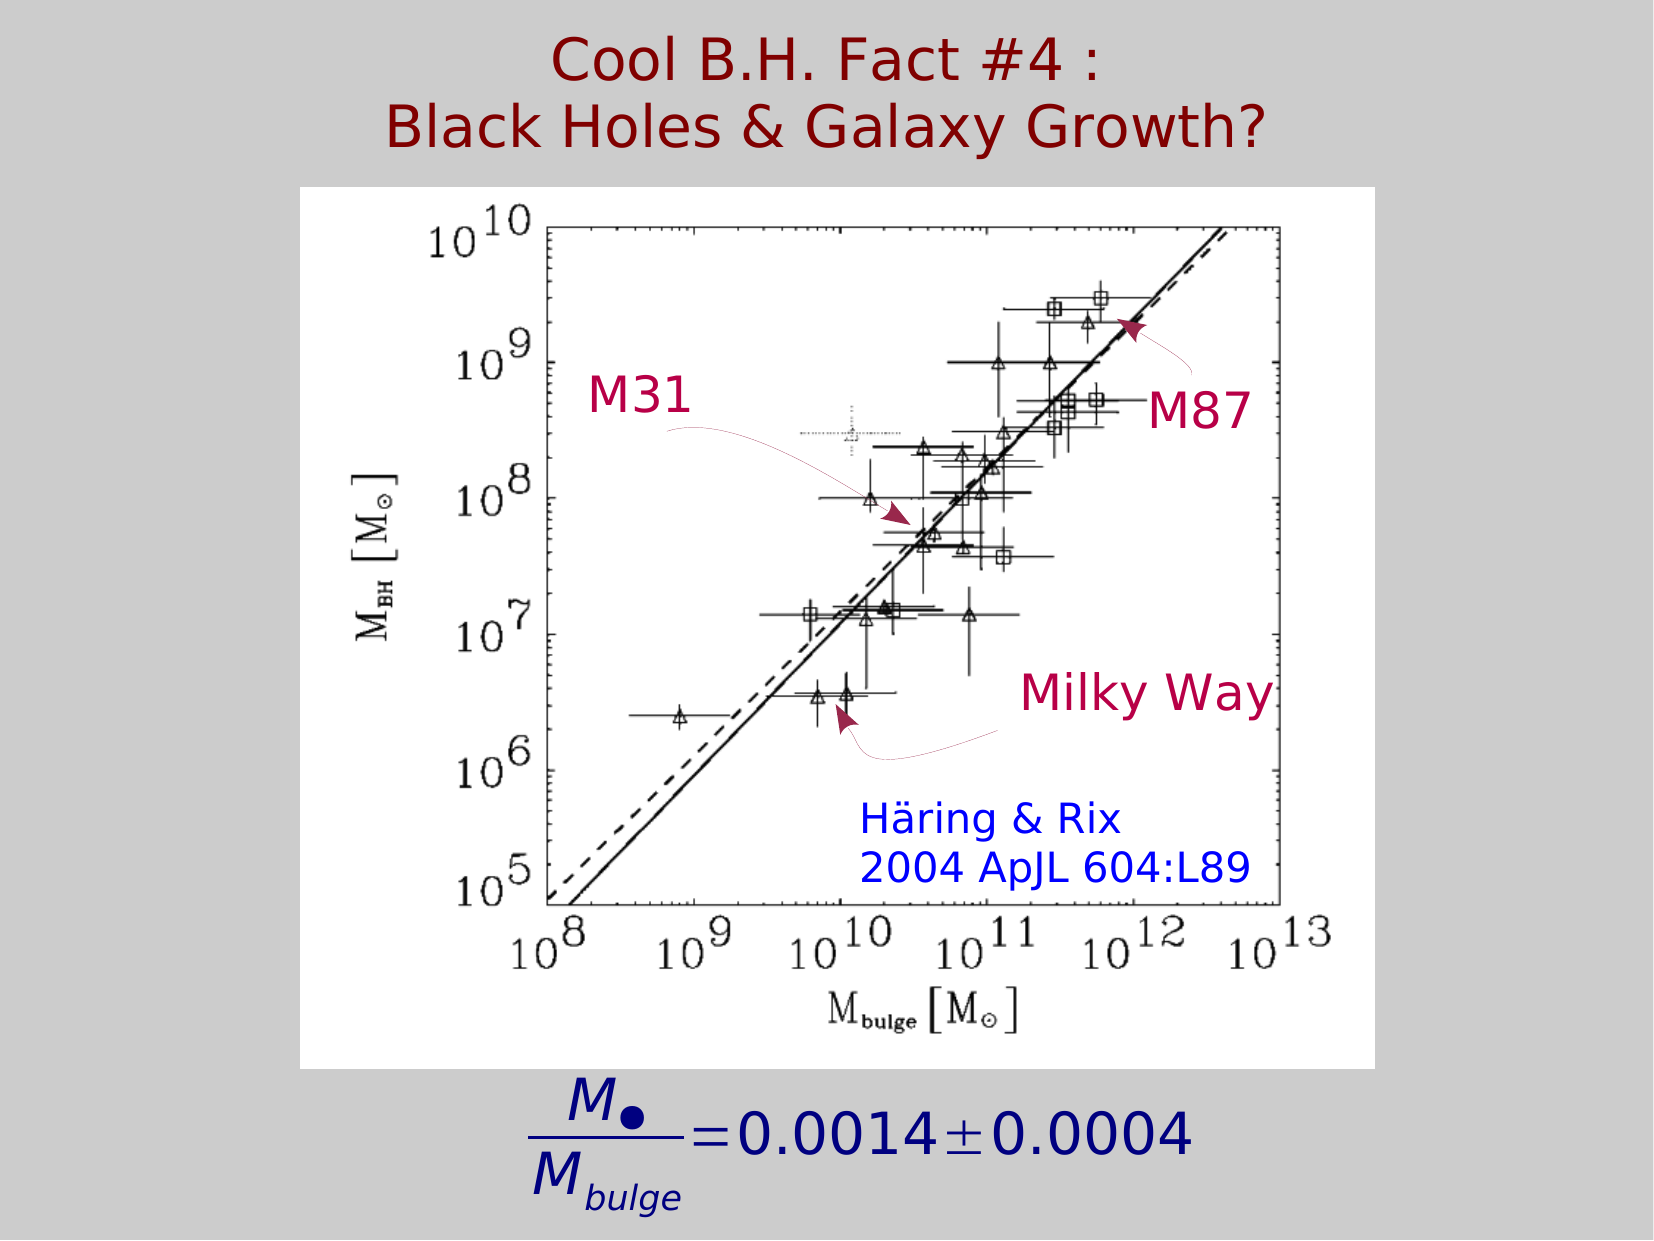

Cool B.H. Fact #4 :
Black Holes & Galaxy Growth?
M31
M87
Milky Way
Häring & Rix
2004 ApJL 604:L89